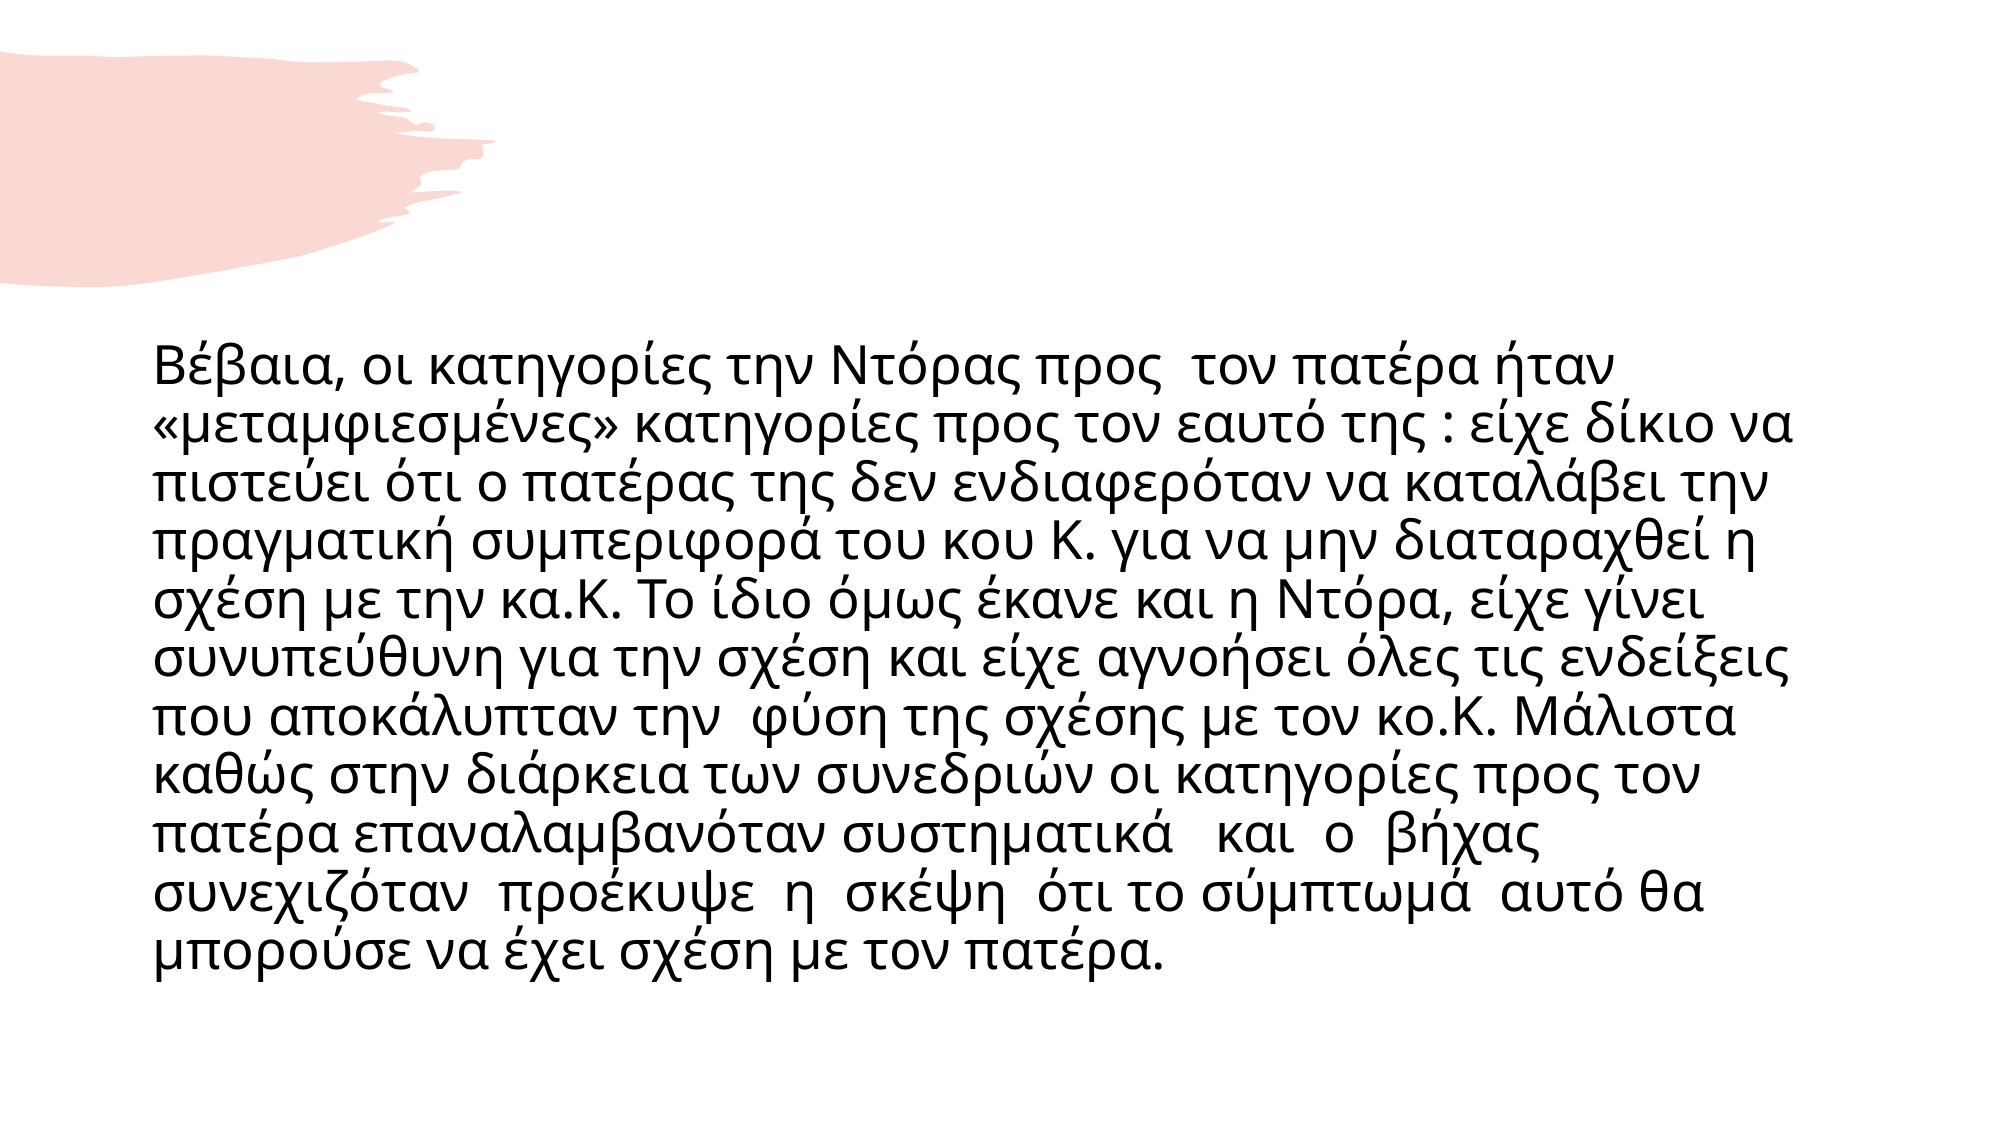

#
Βέβαια, οι κατηγορίες την Ντόρας προς  τον πατέρα ήταν «µεταµφιεσµένες» κατηγορίες προς τον εαυτό της : είχε δίκιο να πιστεύει ότι ο πατέρας της δεν ενδιαφερόταν να καταλάβει την πραγματική συμπεριφορά του κου Κ. για να µην διαταραχθεί η σχέση µε την κα.Κ. Το ίδιο όμως έκανε και η Ντόρα, είχε γίνει συνυπεύθυνη για την σχέση και είχε αγνοήσει όλες τις ενδείξεις που αποκάλυπταν την  φύση της σχέσης µε τον κο.Κ. Μάλιστα καθώς στην διάρκεια των συνεδριών οι κατηγορίες προς τον πατέρα επαναλαμβανόταν συστηματικά   και  ο  βήχας  συνεχιζόταν  προέκυψε  η  σκέψη  ότι το σύμπτωμά  αυτό θα µπορούσε να έχει σχέση µε τον πατέρα.